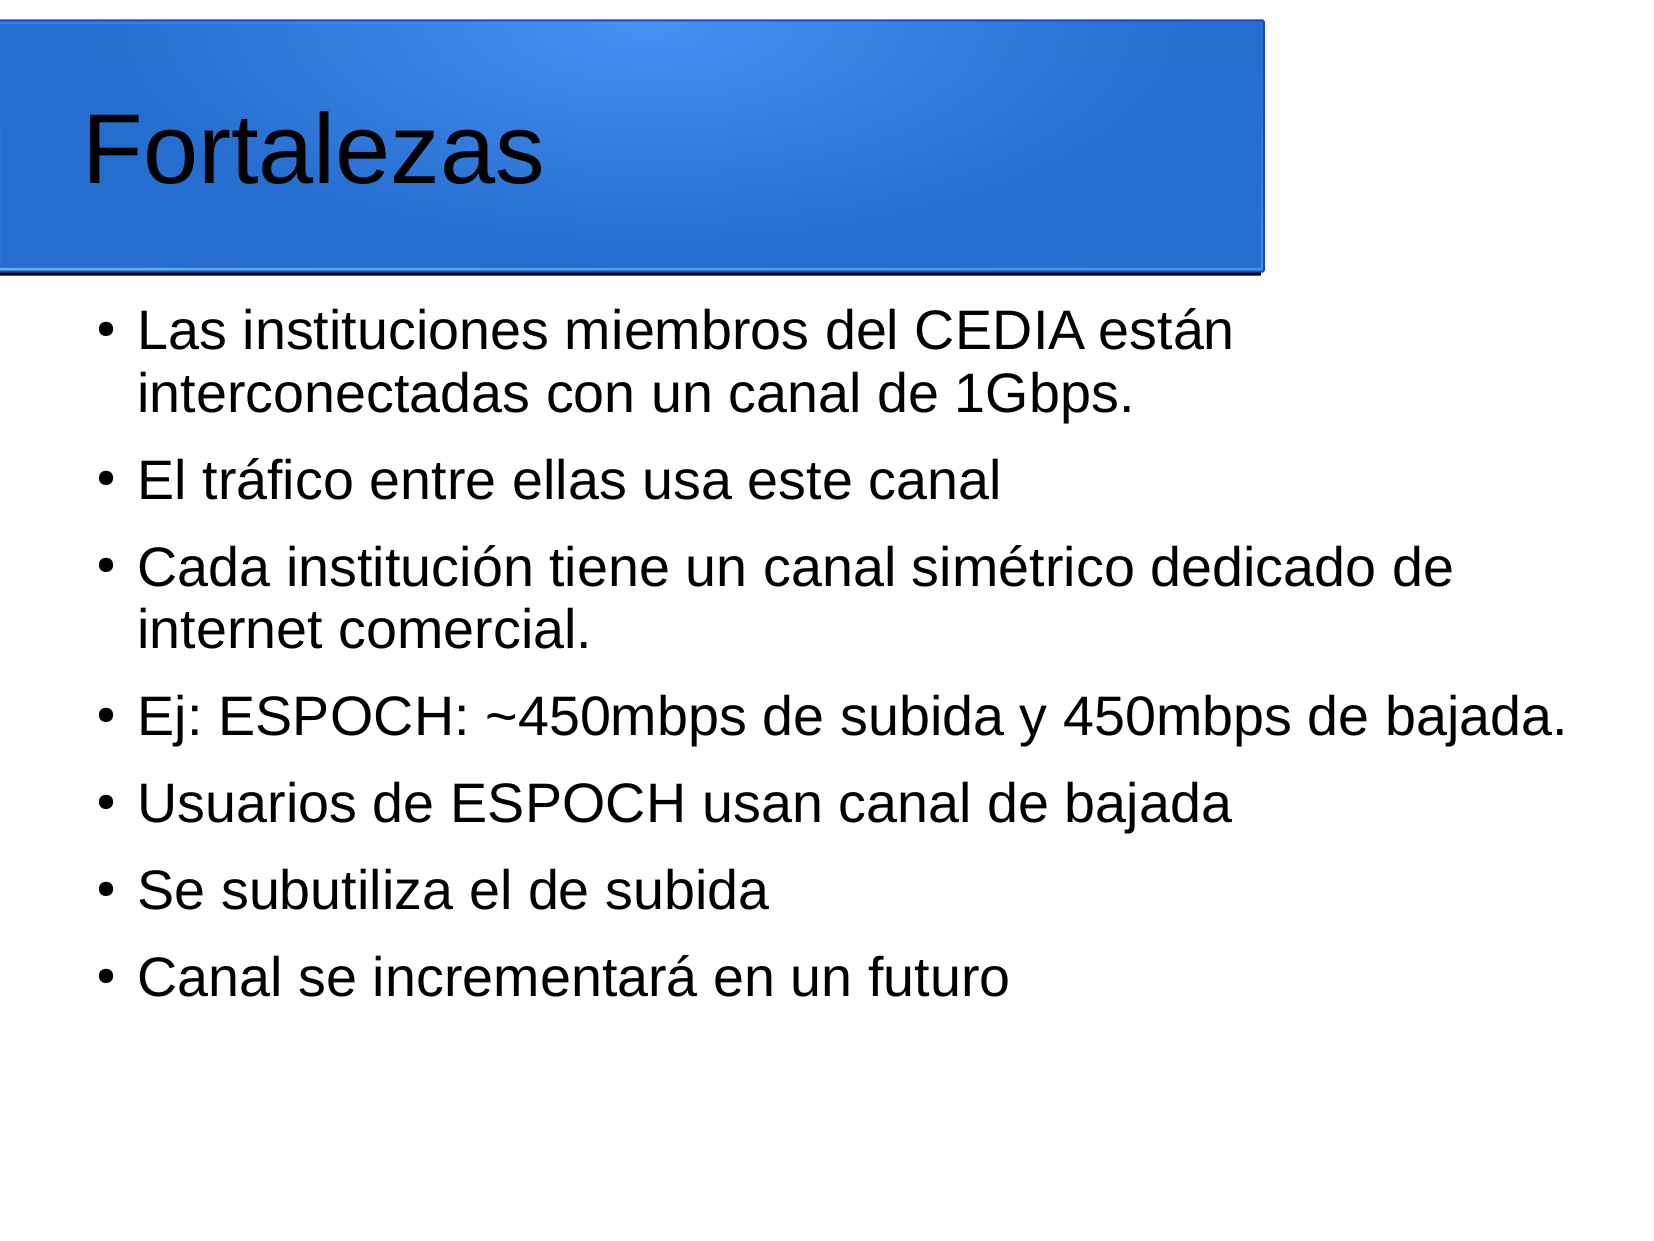

# Fortalezas
Las instituciones miembros del CEDIA están interconectadas con un canal de 1Gbps.
El tráfico entre ellas usa este canal
Cada institución tiene un canal simétrico dedicado de internet comercial.
Ej: ESPOCH: ~450mbps de subida y 450mbps de bajada.
Usuarios de ESPOCH usan canal de bajada
Se subutiliza el de subida
Canal se incrementará en un futuro